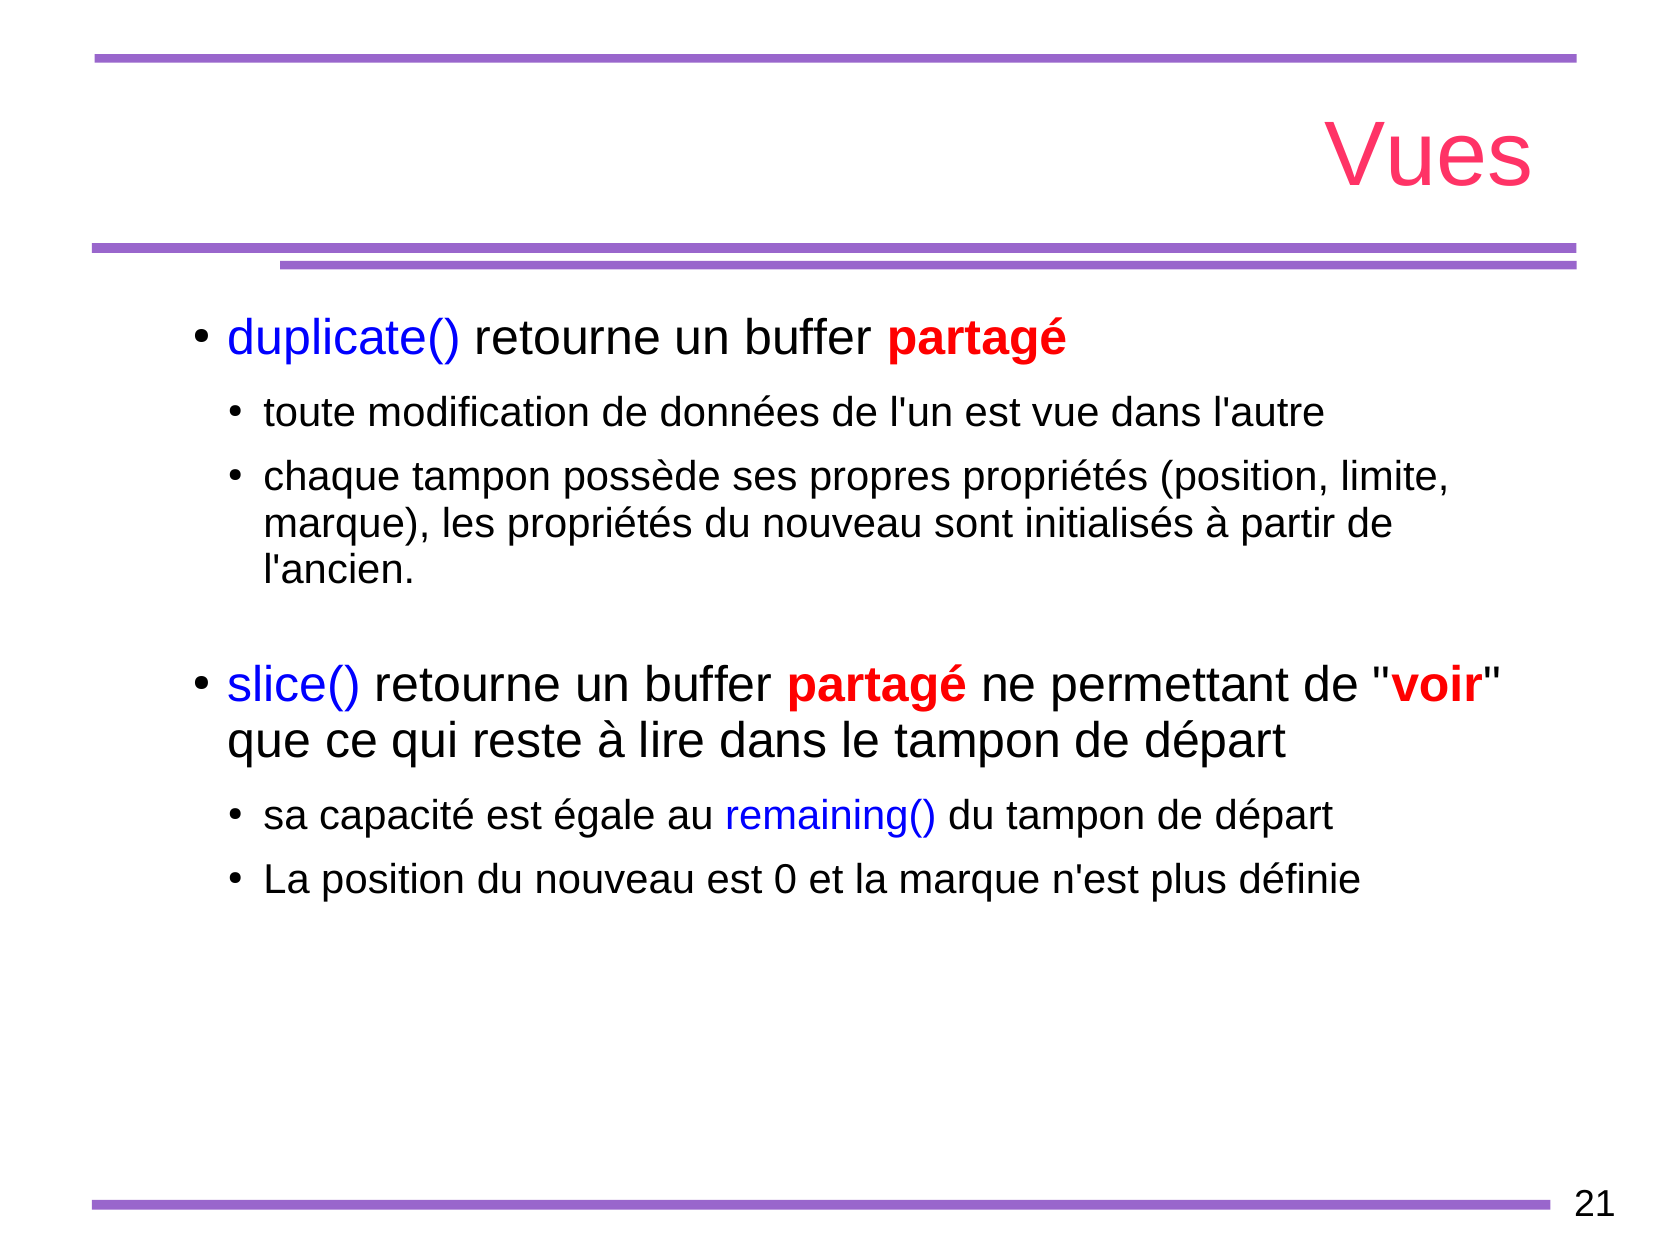

# Vues
duplicate() retourne un buffer partagé
toute modification de données de l'un est vue dans l'autre
chaque tampon possède ses propres propriétés (position, limite, marque), les propriétés du nouveau sont initialisés à partir de l'ancien.
slice() retourne un buffer partagé ne permettant de "voir" que ce qui reste à lire dans le tampon de départ
sa capacité est égale au remaining() du tampon de départ
La position du nouveau est 0 et la marque n'est plus définie